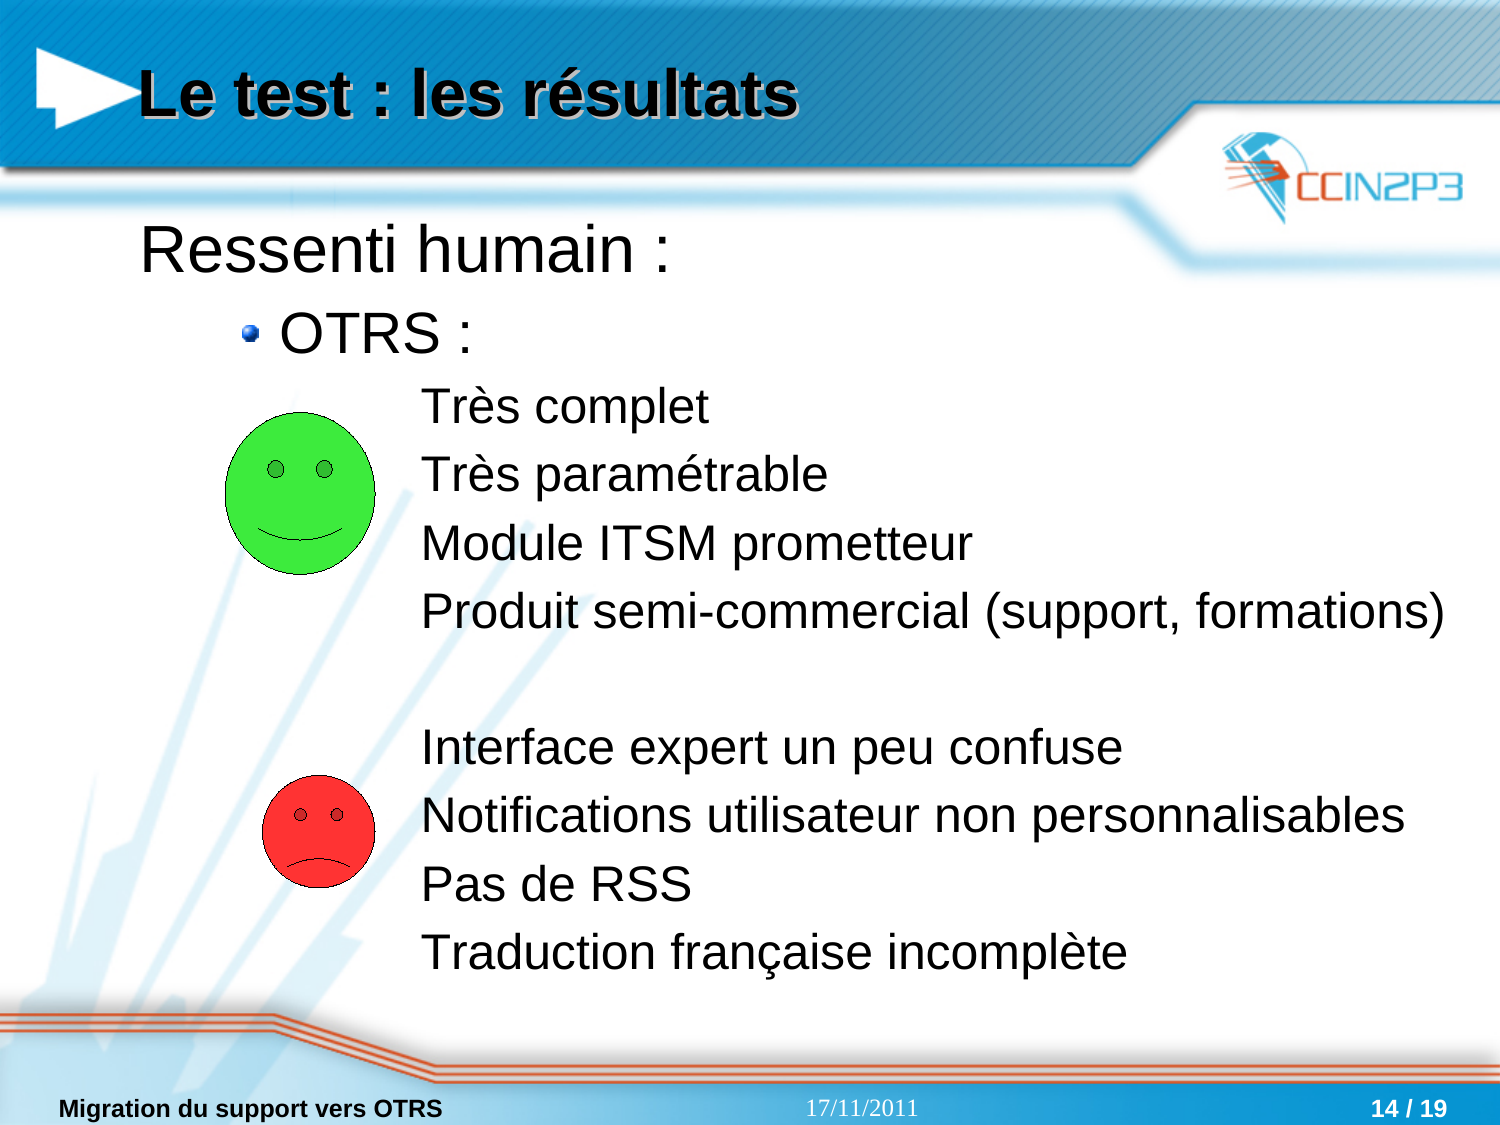

# Le test : les résultats
Ressenti humain :
OTRS :
Très complet
Très paramétrable
Module ITSM prometteur
Produit semi-commercial (support, formations)
Interface expert un peu confuse
Notifications utilisateur non personnalisables
Pas de RSS
Traduction française incomplète
Migration du support vers OTRS
14